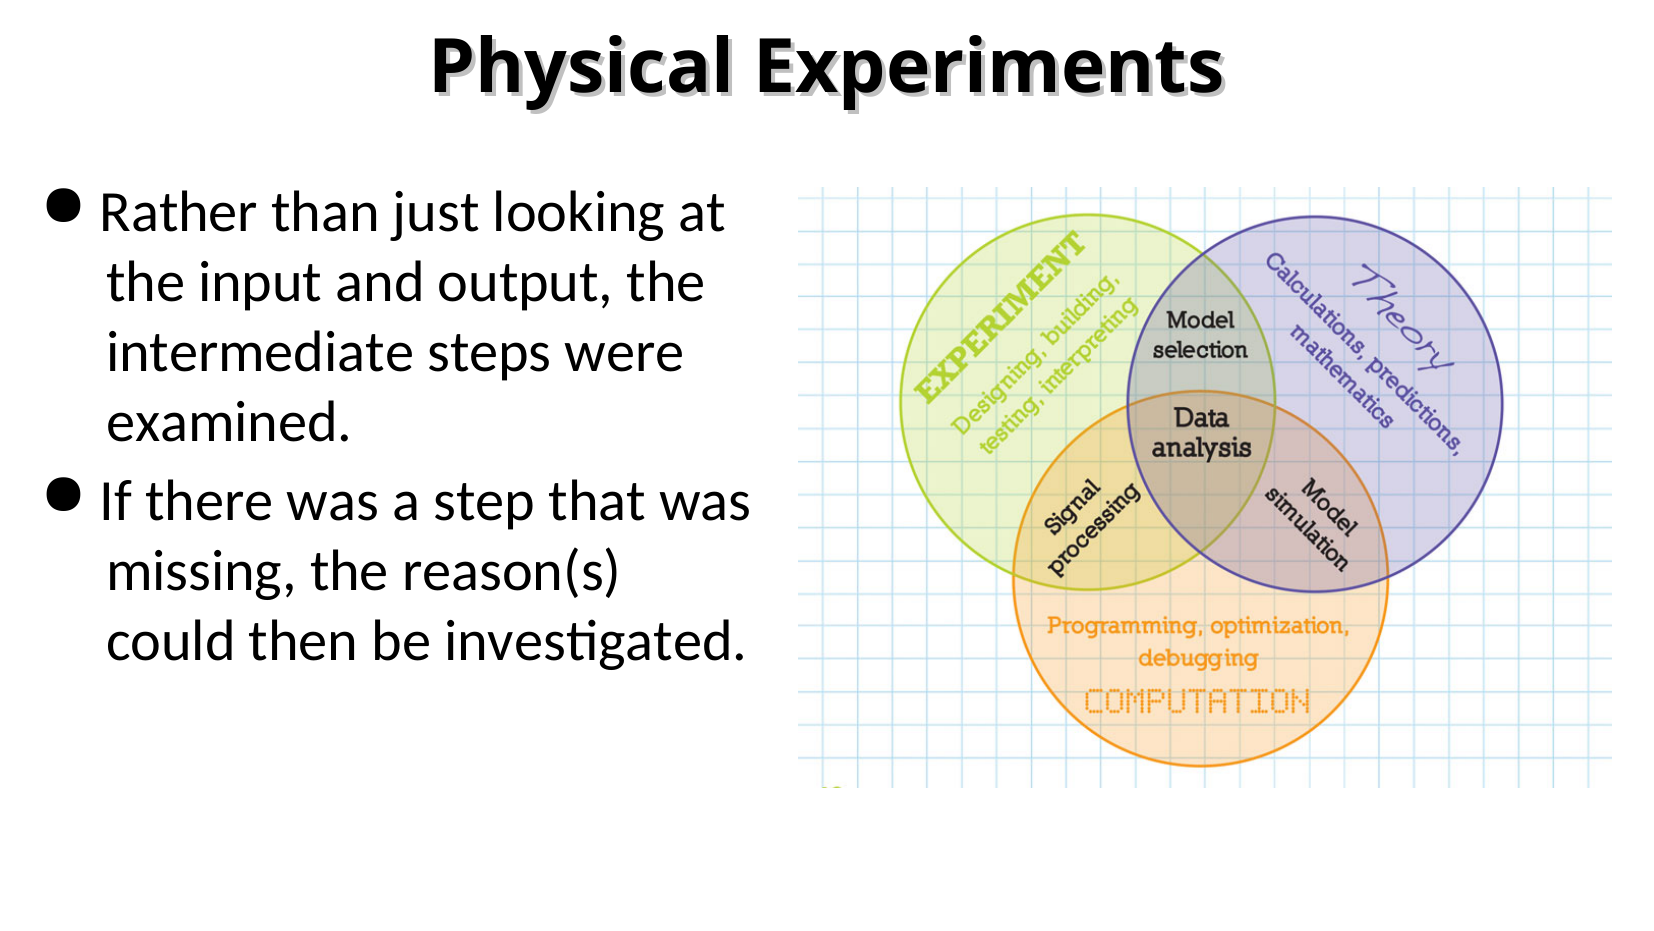

# Physical Experiments
 Rather than just looking at the input and output, the intermediate steps were examined.
 If there was a step that was missing, the reason(s) could then be investigated.